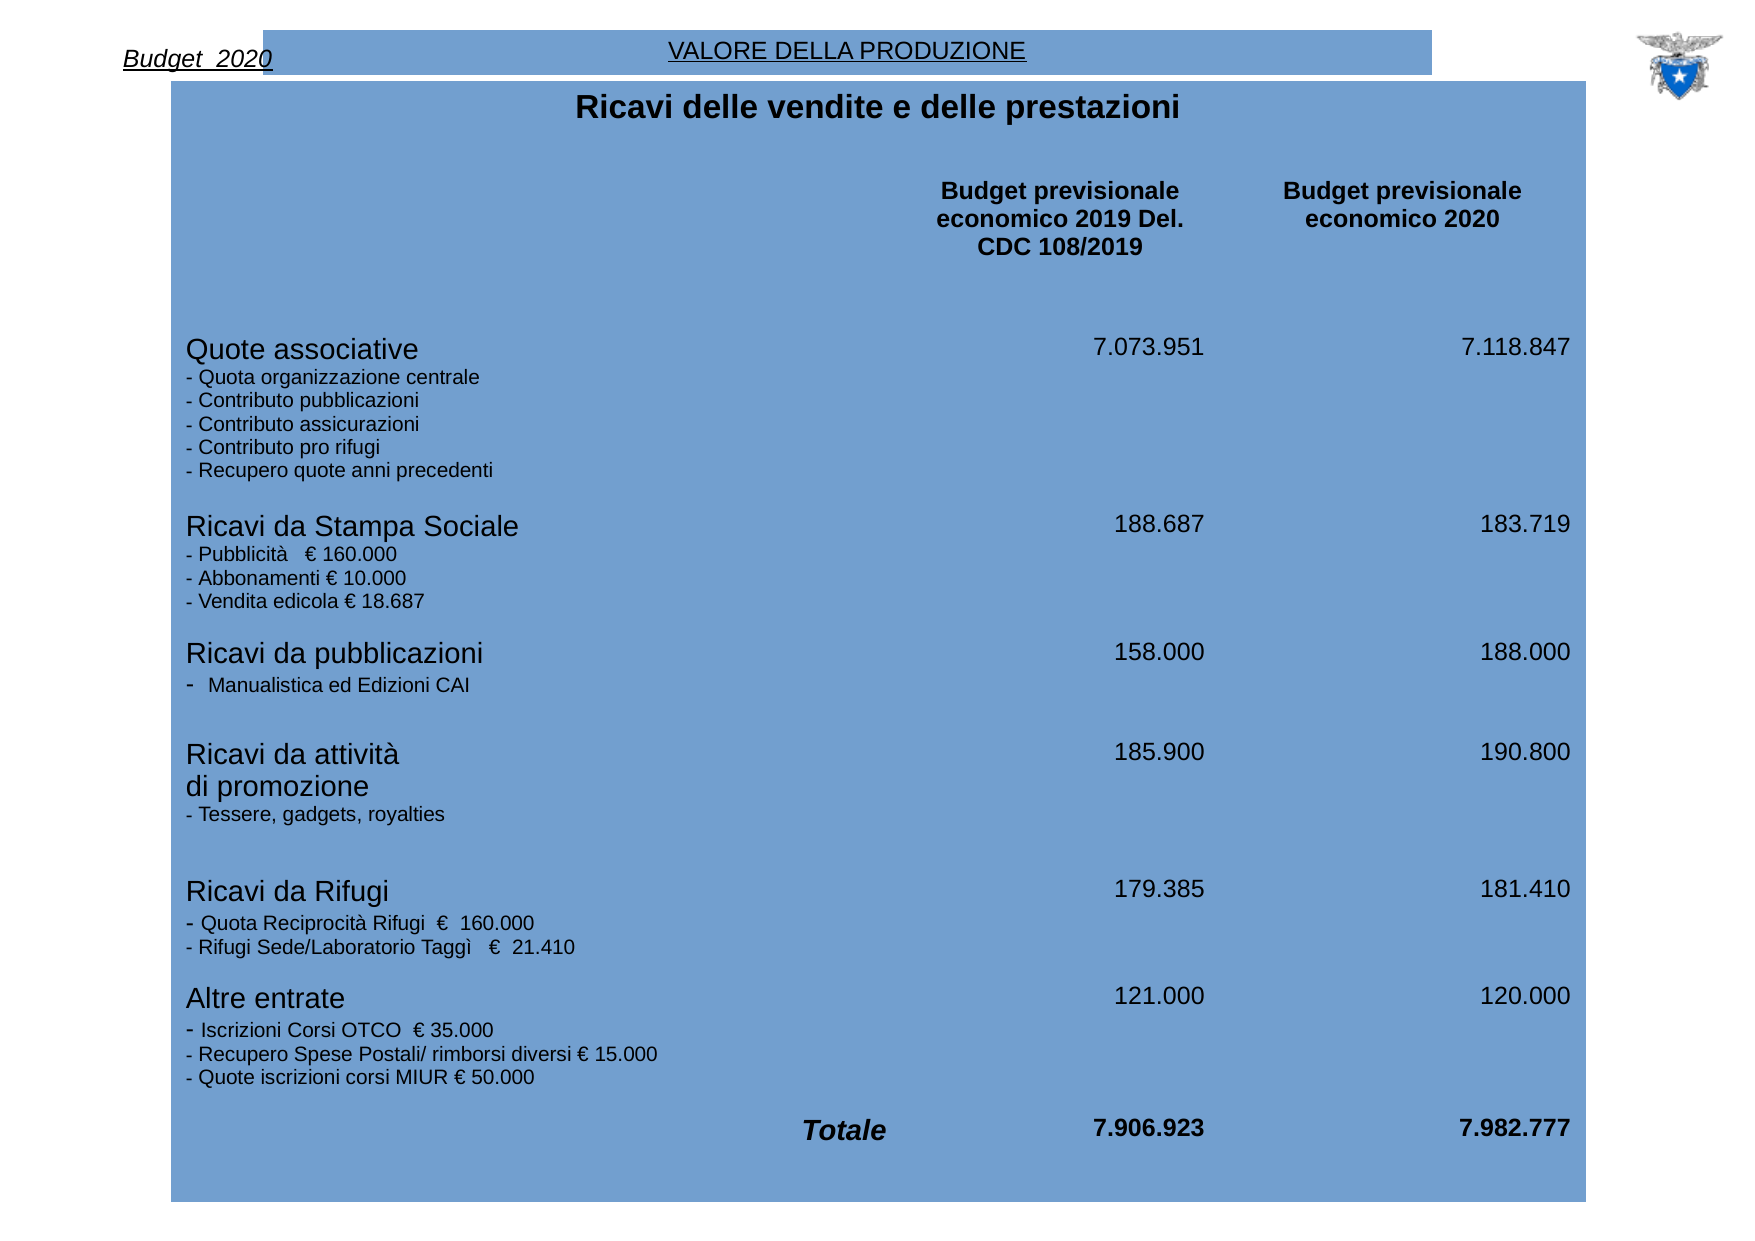

| VALORE DELLA PRODUZIONE |
| --- |
Budget 2020
| Ricavi delle vendite e delle prestazioni | | |
| --- | --- | --- |
| | Budget previsionale economico 2019 Del. CDC 108/2019 | Budget previsionale economico 2020 |
| Quote associative - Quota organizzazione centrale Contributo pubblicazioni Contributo assicurazioni Contributo pro rifugi Recupero quote anni precedenti | 7.073.951 | 7.118.847 |
| Ricavi da Stampa Sociale Pubblicità € 160.000 Abbonamenti € 10.000 Vendita edicola € 18.687 | 188.687 | 183.719 |
| Ricavi da pubblicazioni - Manualistica ed Edizioni CAI | 158.000 | 188.000 |
| Ricavi da attività di promozione Tessere, gadgets, royalties | 185.900 | 190.800 |
| Ricavi da Rifugi Quota Reciprocità Rifugi € 160.000 Rifugi Sede/Laboratorio Taggì € 21.410 | 179.385 | 181.410 |
| Altre entrate Iscrizioni Corsi OTCO € 35.000 Recupero Spese Postali/ rimborsi diversi € 15.000 Quote iscrizioni corsi MIUR € 50.000 | 121.000 | 120.000 |
| Totale | 7.906.923 | 7.982.777 |